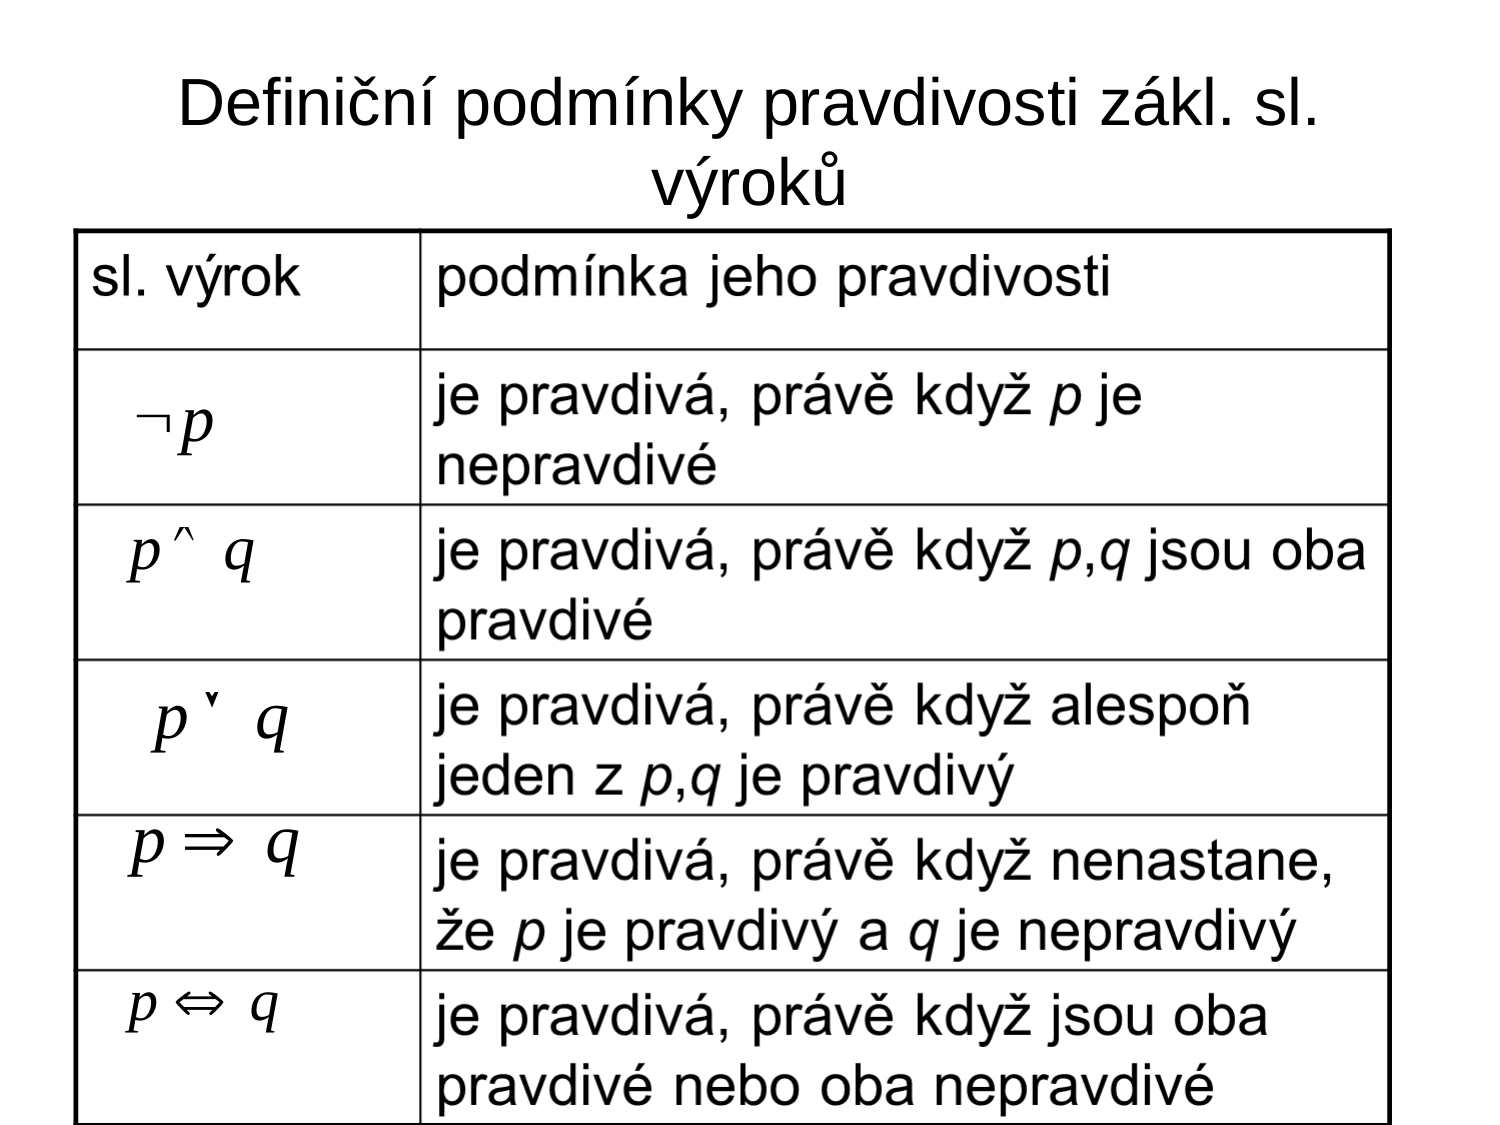

# Definiční podmínky pravdivosti zákl. sl. výroků